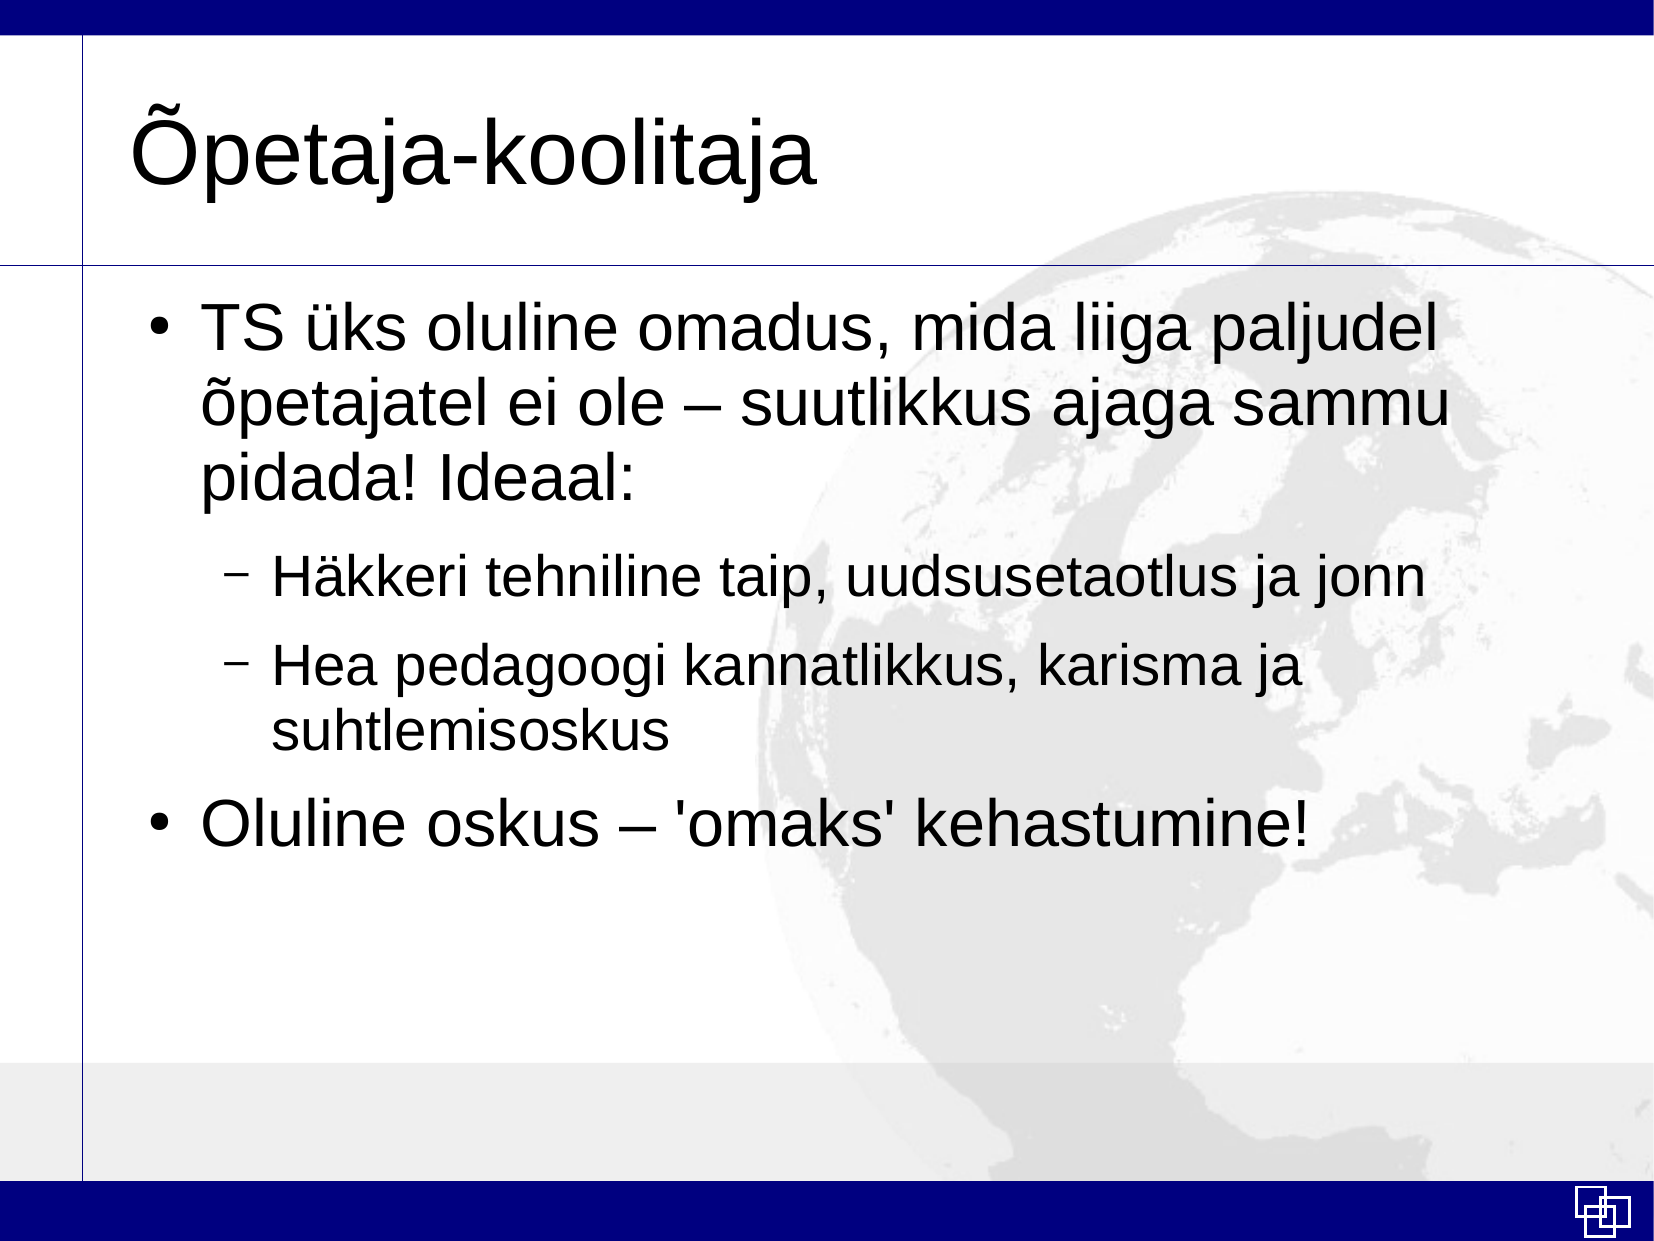

# Õpetaja-koolitaja
TS üks oluline omadus, mida liiga paljudel õpetajatel ei ole – suutlikkus ajaga sammu pidada! Ideaal:
Häkkeri tehniline taip, uudsusetaotlus ja jonn
Hea pedagoogi kannatlikkus, karisma ja suhtlemisoskus
Oluline oskus – 'omaks' kehastumine!